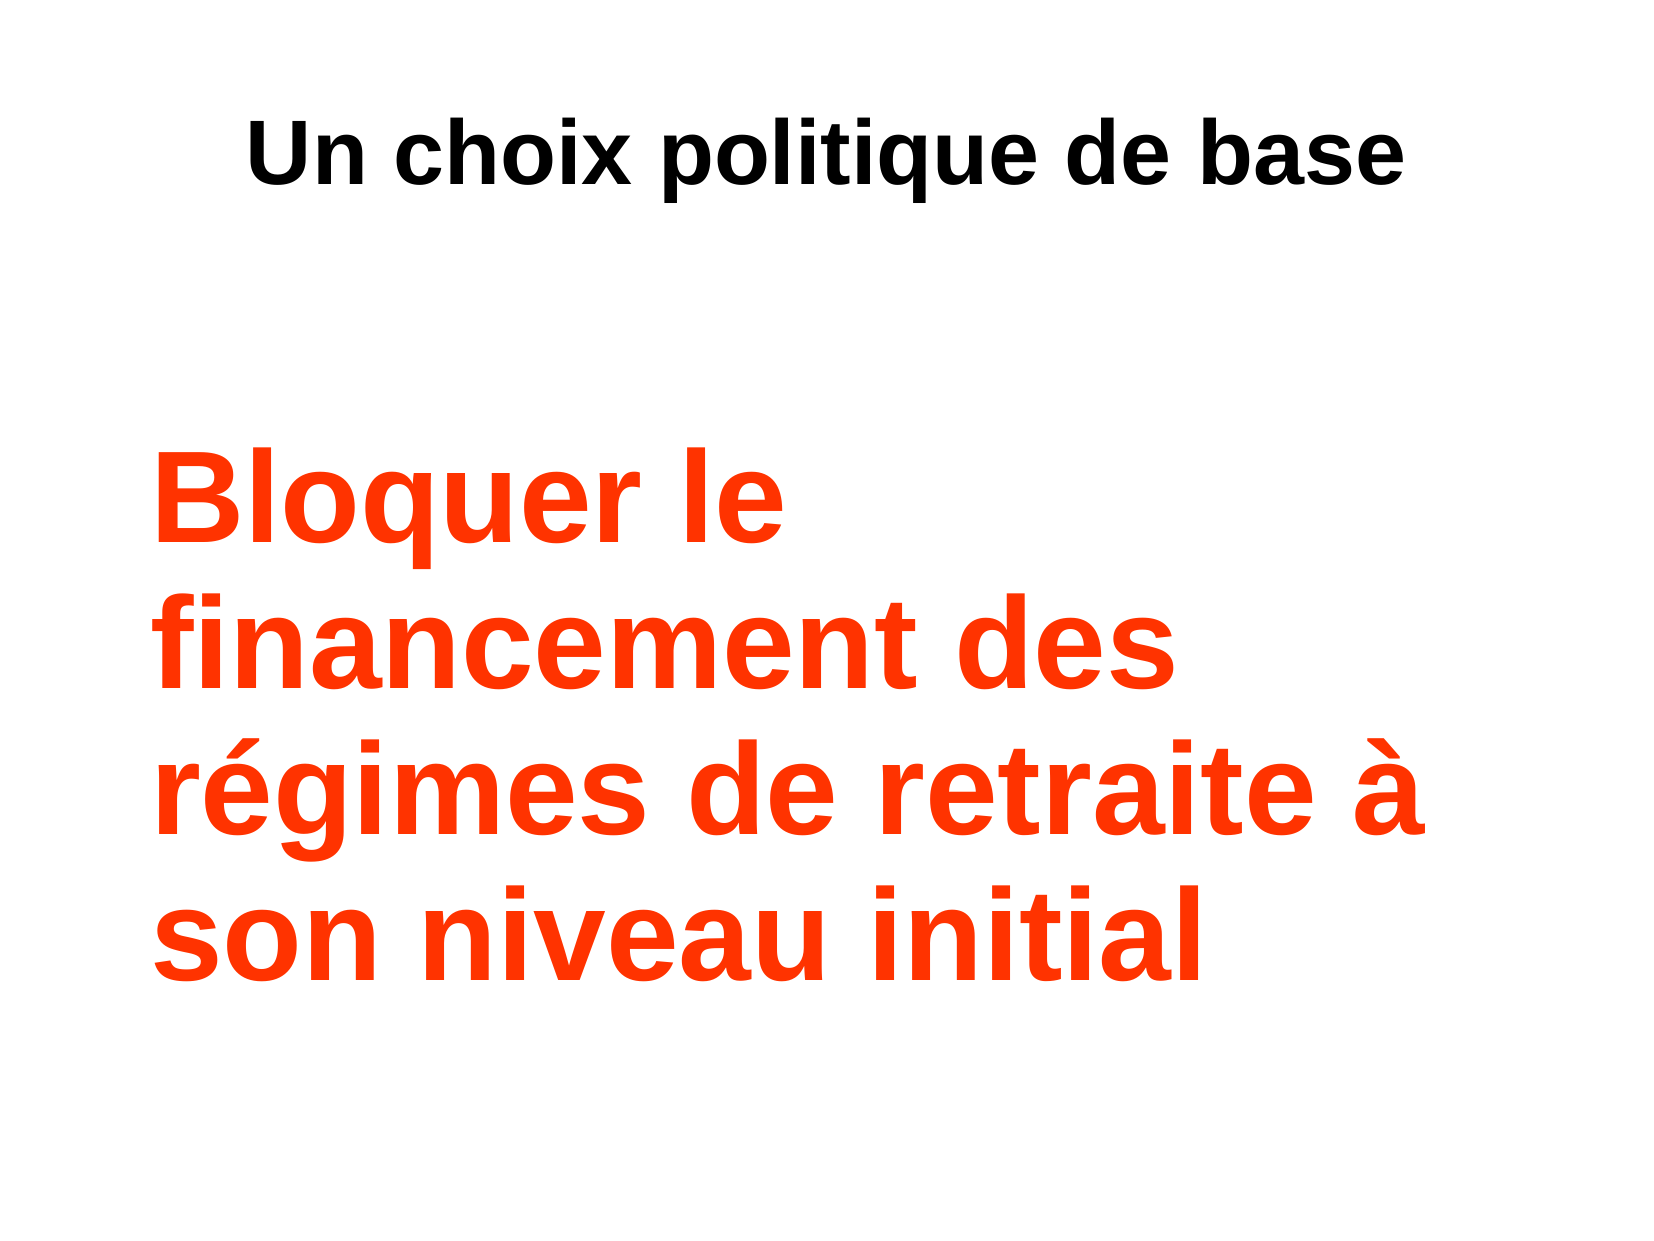

# Un choix politique de base
Bloquer le financement des régimes de retraite à son niveau initial